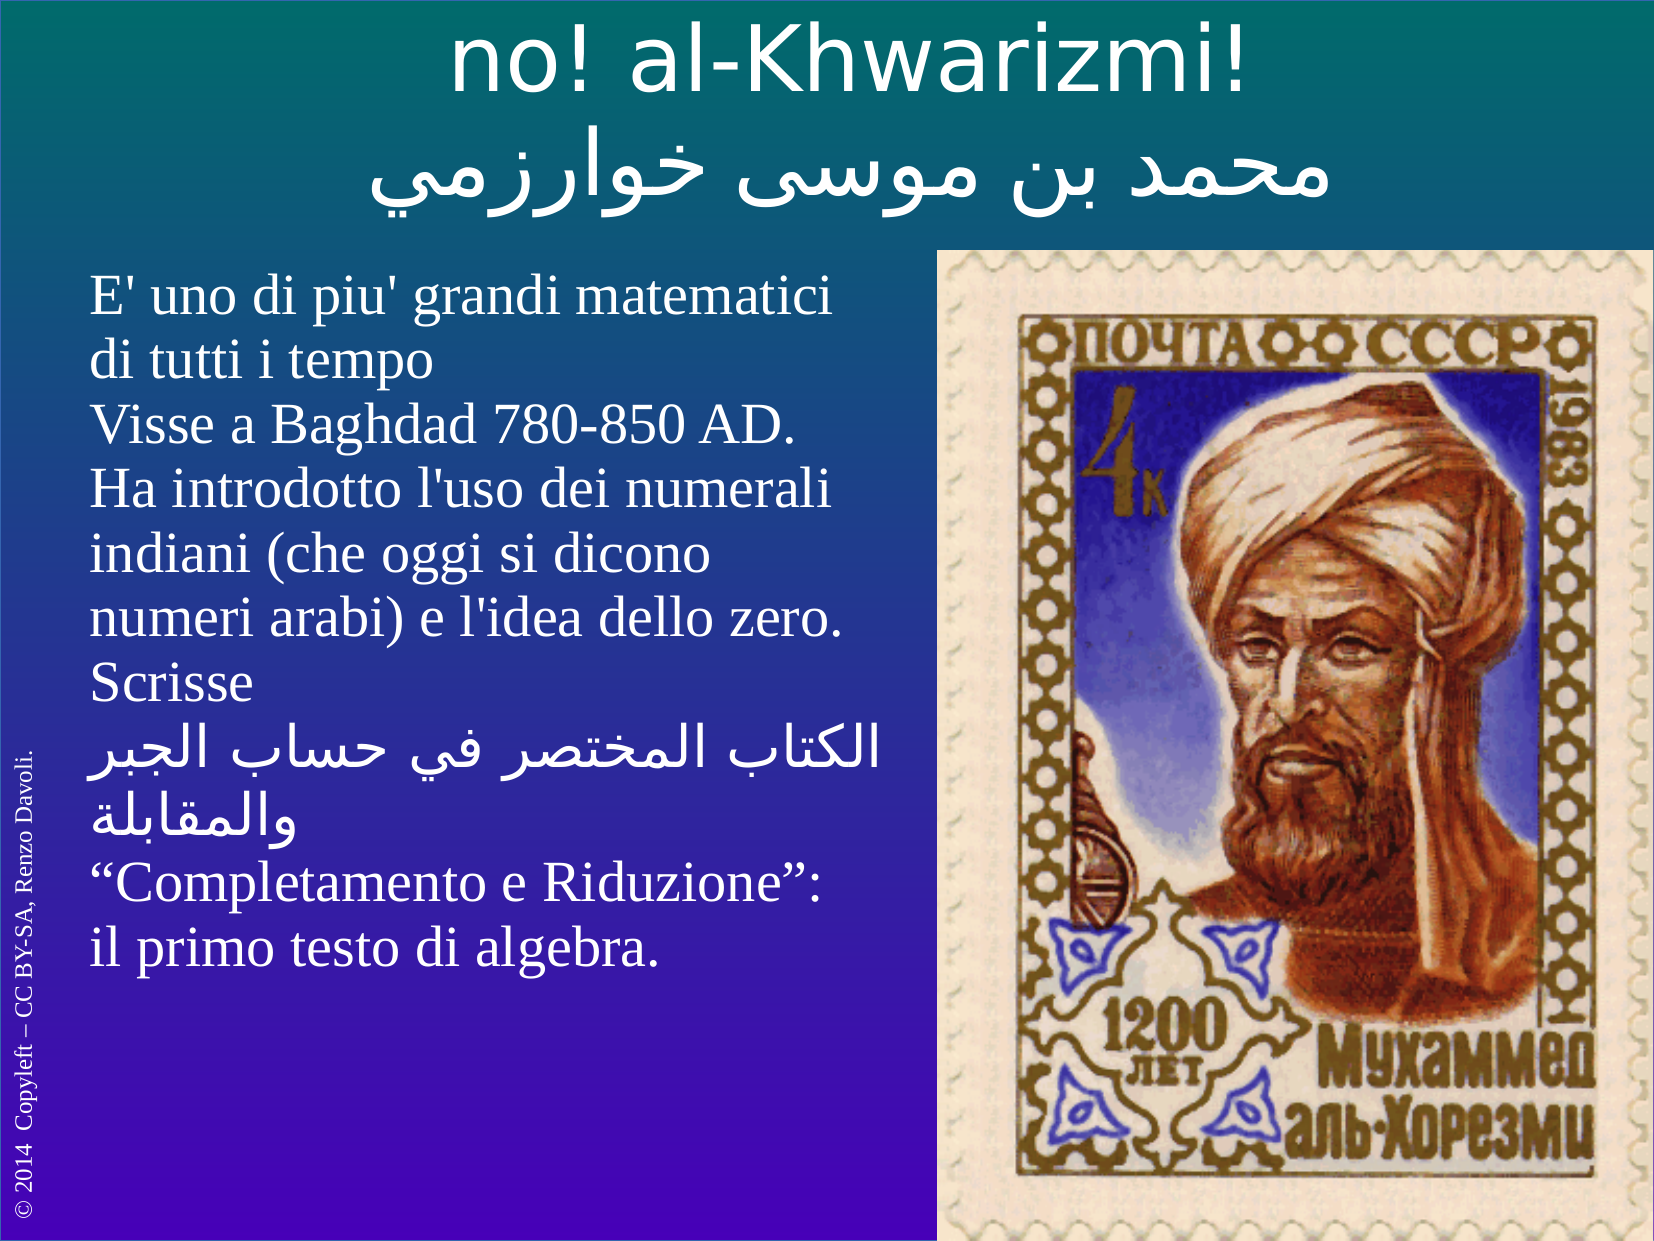

# no! al-Khwarizmi! محمد بن موسی خوارزمي
E' uno di piu' grandi matematici di tutti i tempo
Visse a Baghdad 780-850 AD.
Ha introdotto l'uso dei numerali indiani (che oggi si dicono numeri arabi) e l'idea dello zero.
Scrisse
الكتاب المختصر في حساب الجبر والمقابلة
“Completamento e Riduzione”: il primo testo di algebra.